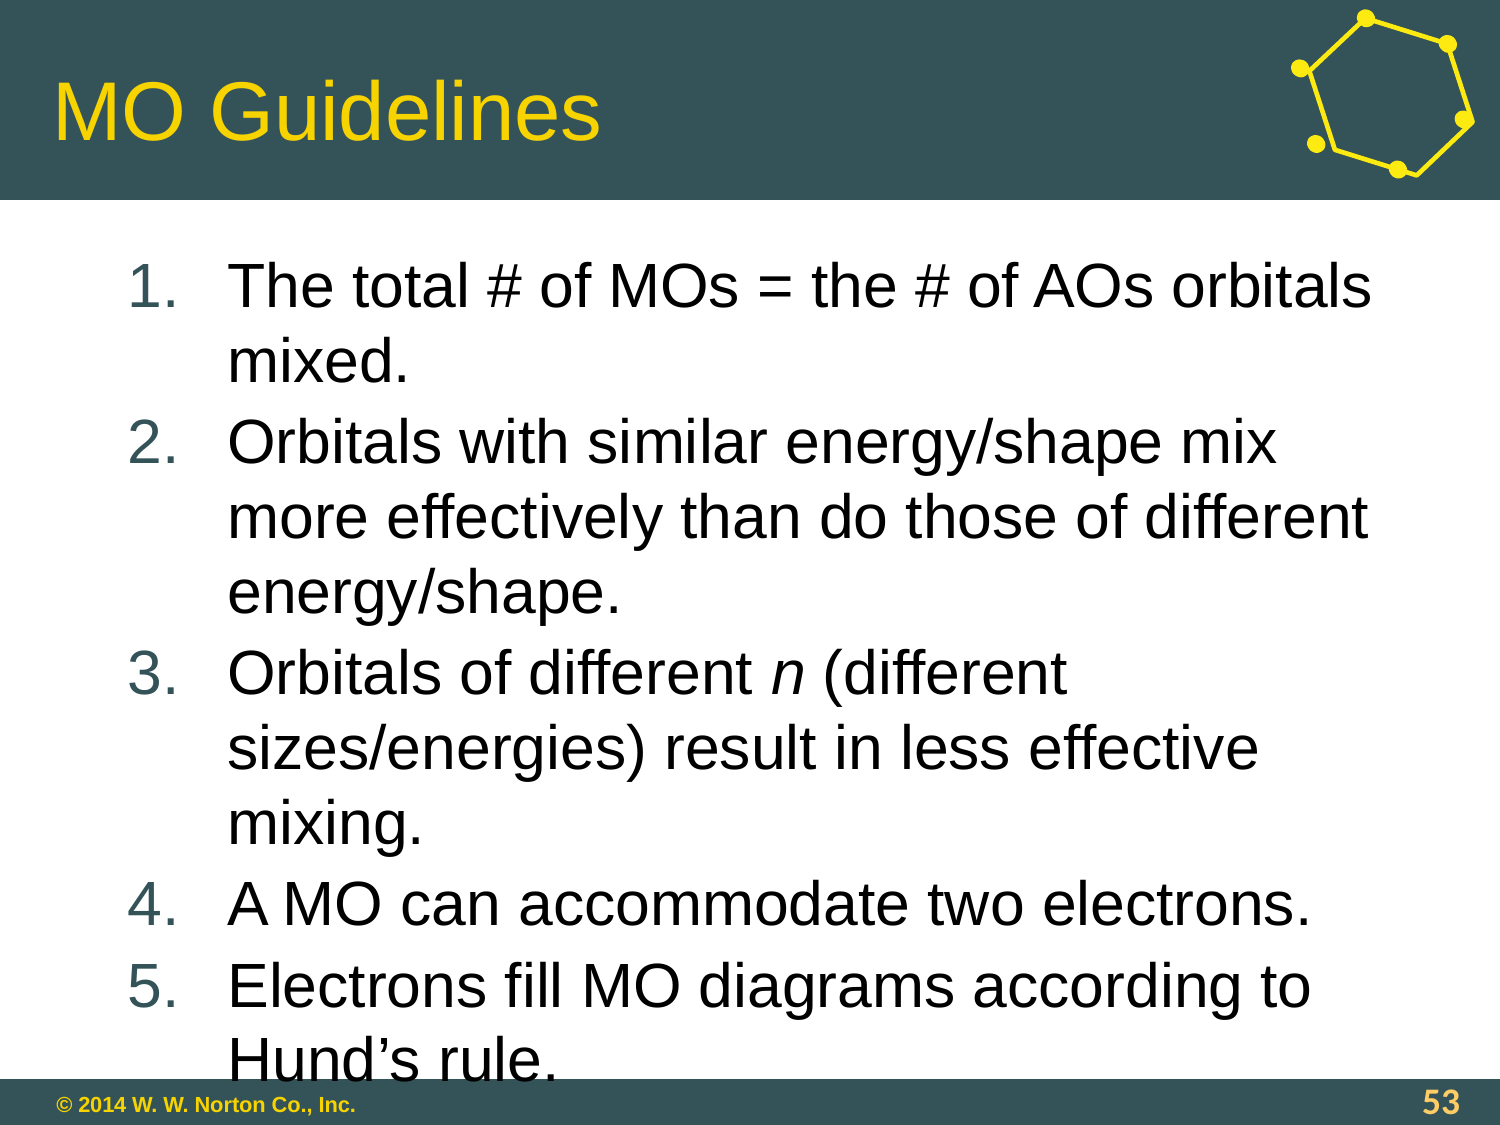

MO Guidelines
# The total # of MOs = the # of AOs orbitals mixed.
Orbitals with similar energy/shape mix more effectively than do those of different energy/shape.
Orbitals of different n (different sizes/energies) result in less effective mixing.
A MO can accommodate two electrons.
Electrons fill MO diagrams according to Hund’s rule.